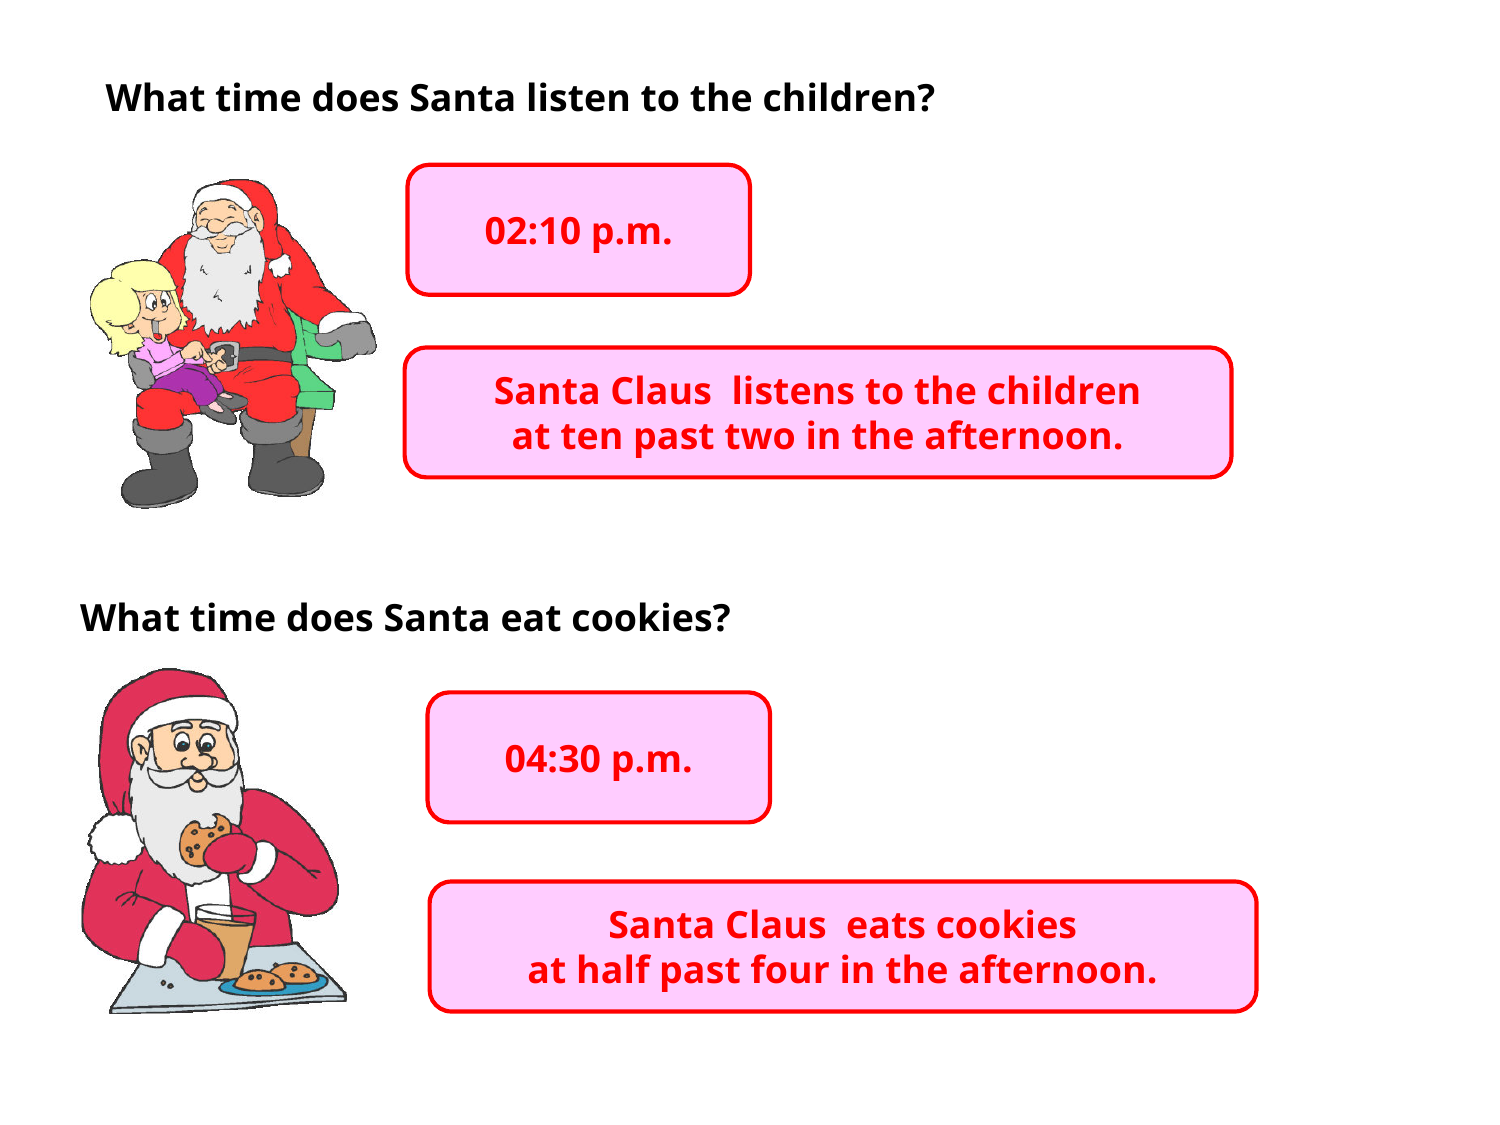

What time does Santa listen to the children?
02:10 p.m.
Santa Claus listens to the children
at ten past two in the afternoon.
What time does Santa eat cookies?
04:30 p.m.
Santa Claus eats cookies
at half past four in the afternoon.